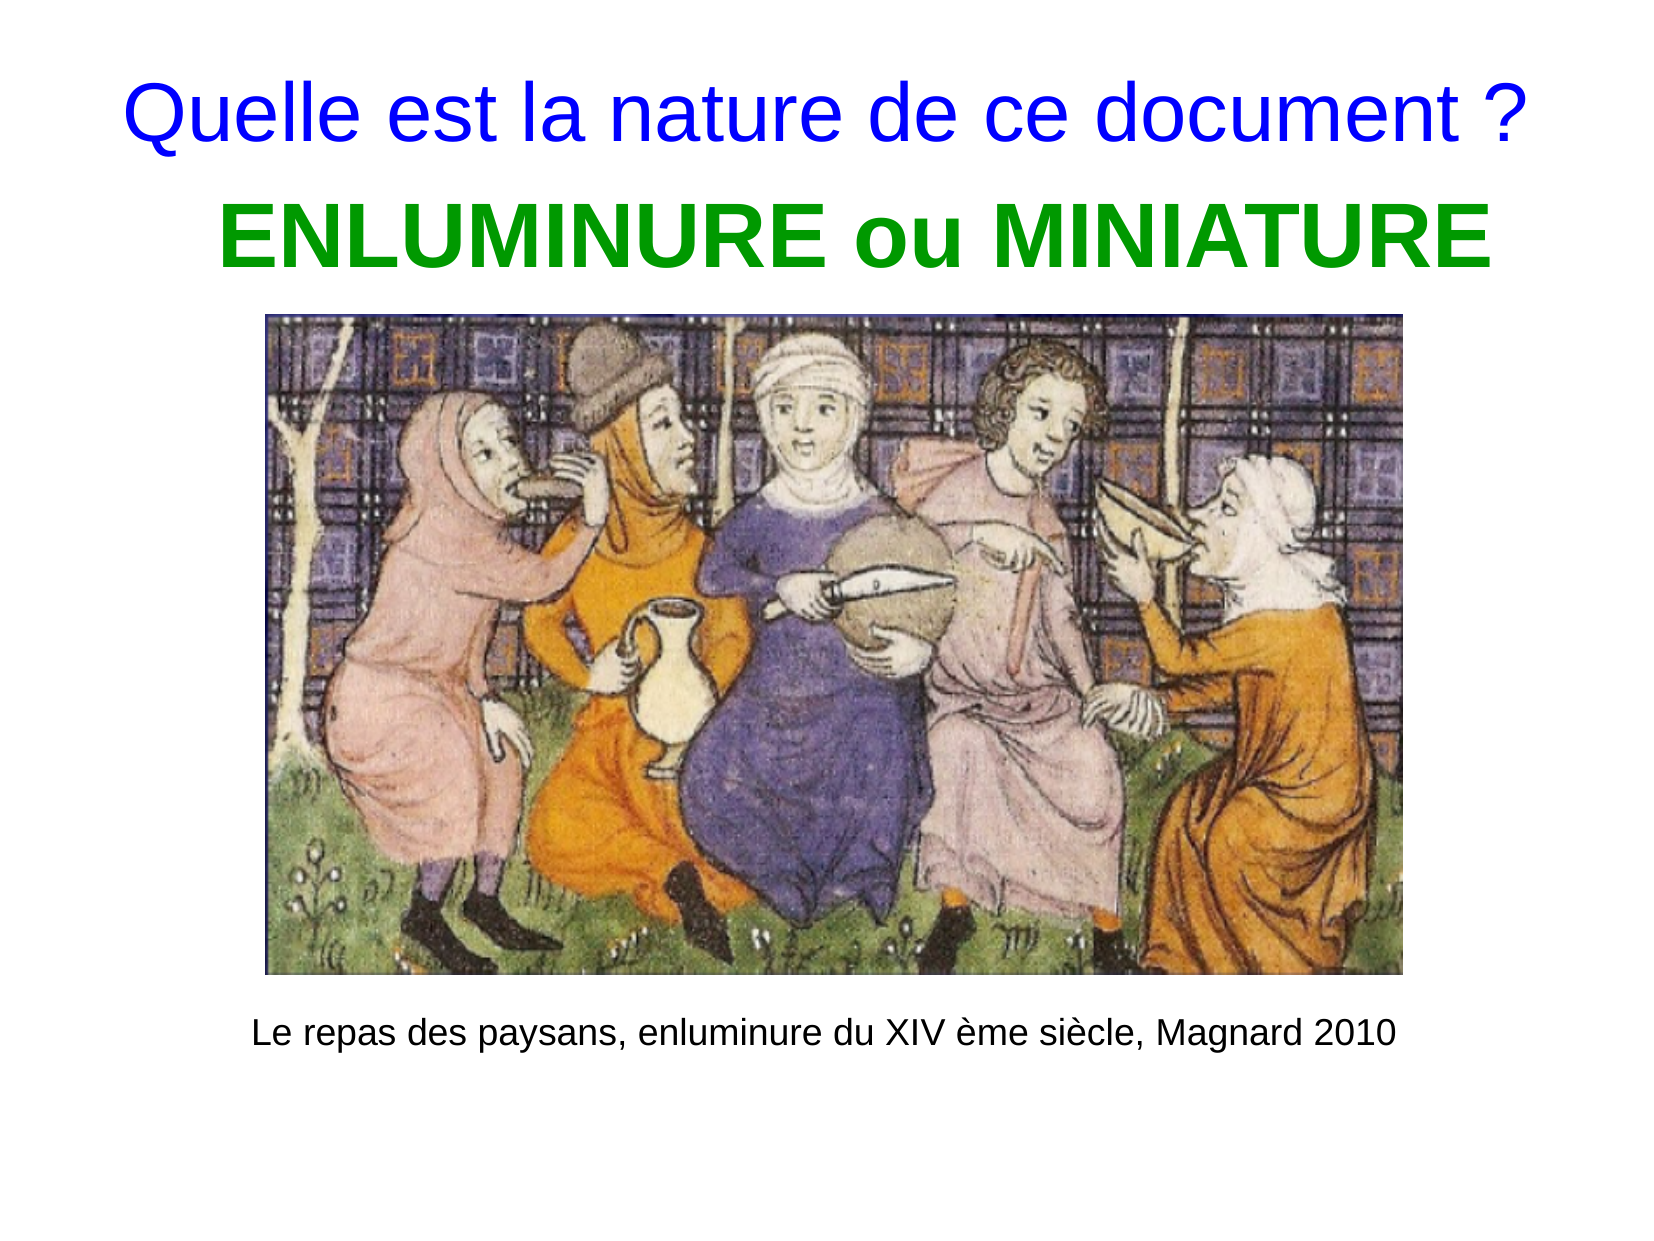

Quelle est la nature de ce document ?
ENLUMINURE ou MINIATURE
Le repas des paysans, enluminure du XIV ème siècle, Magnard 2010